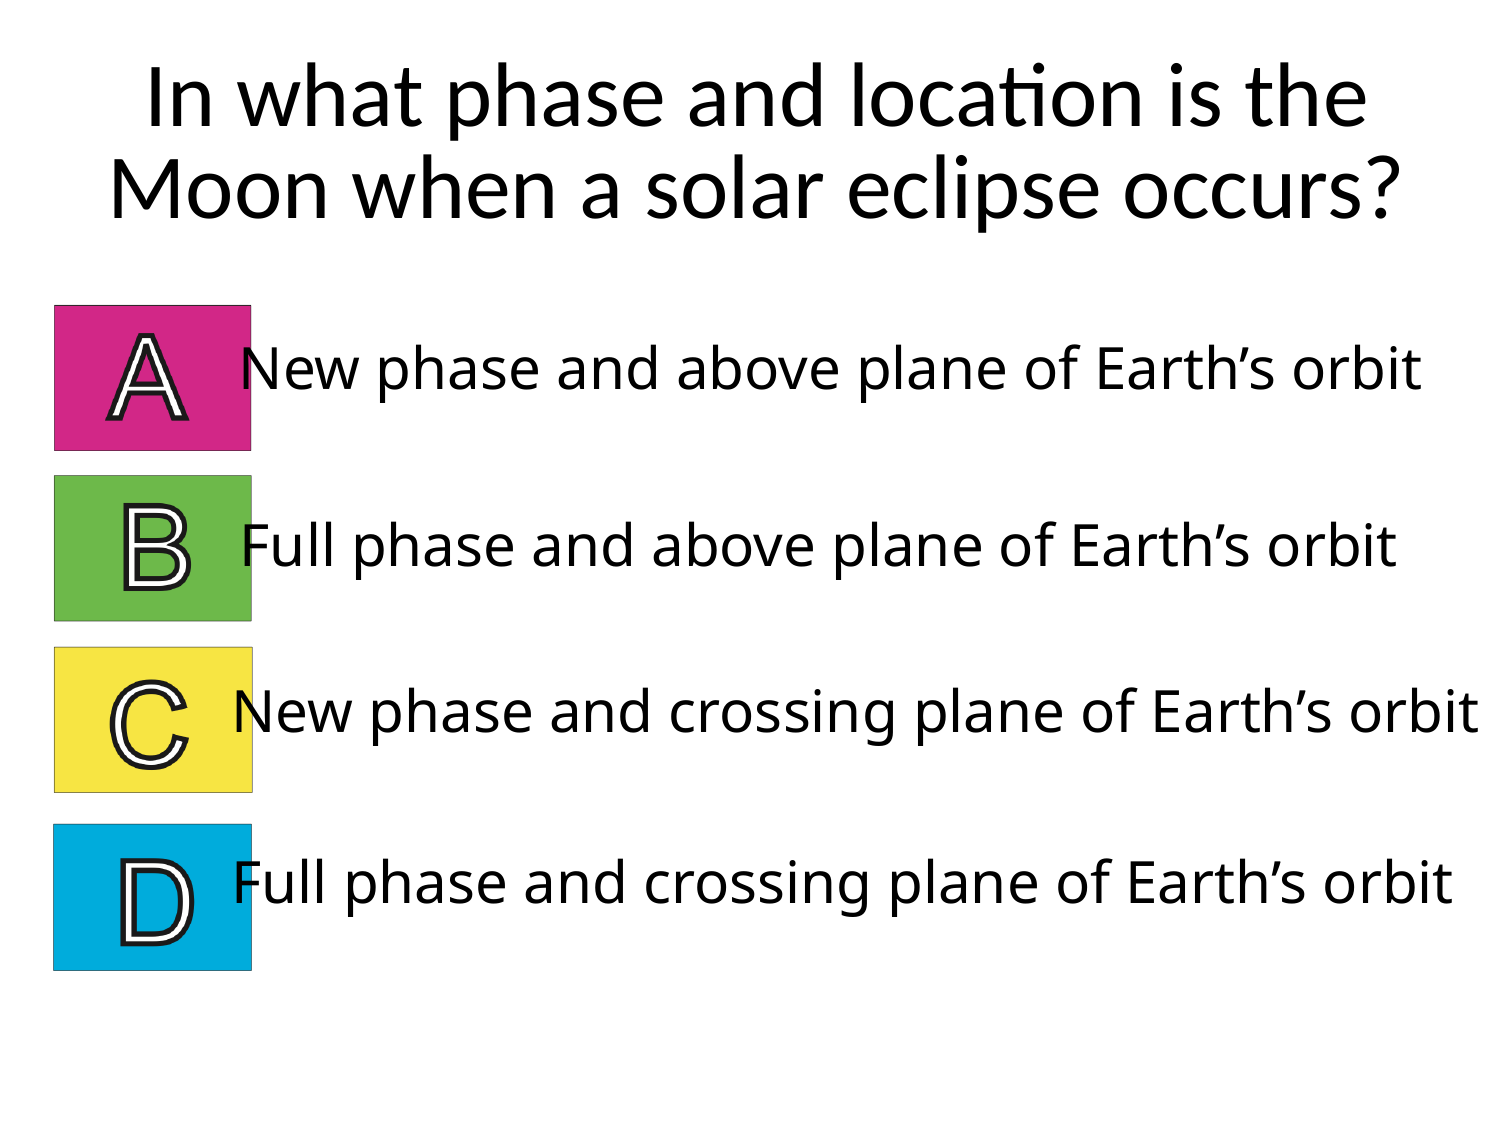

# In what phase and location is the Moon when a solar eclipse occurs?
New phase and above plane of Earth’s orbit
Full phase and above plane of Earth’s orbit
New phase and crossing plane of Earth’s orbit
Full phase and crossing plane of Earth’s orbit